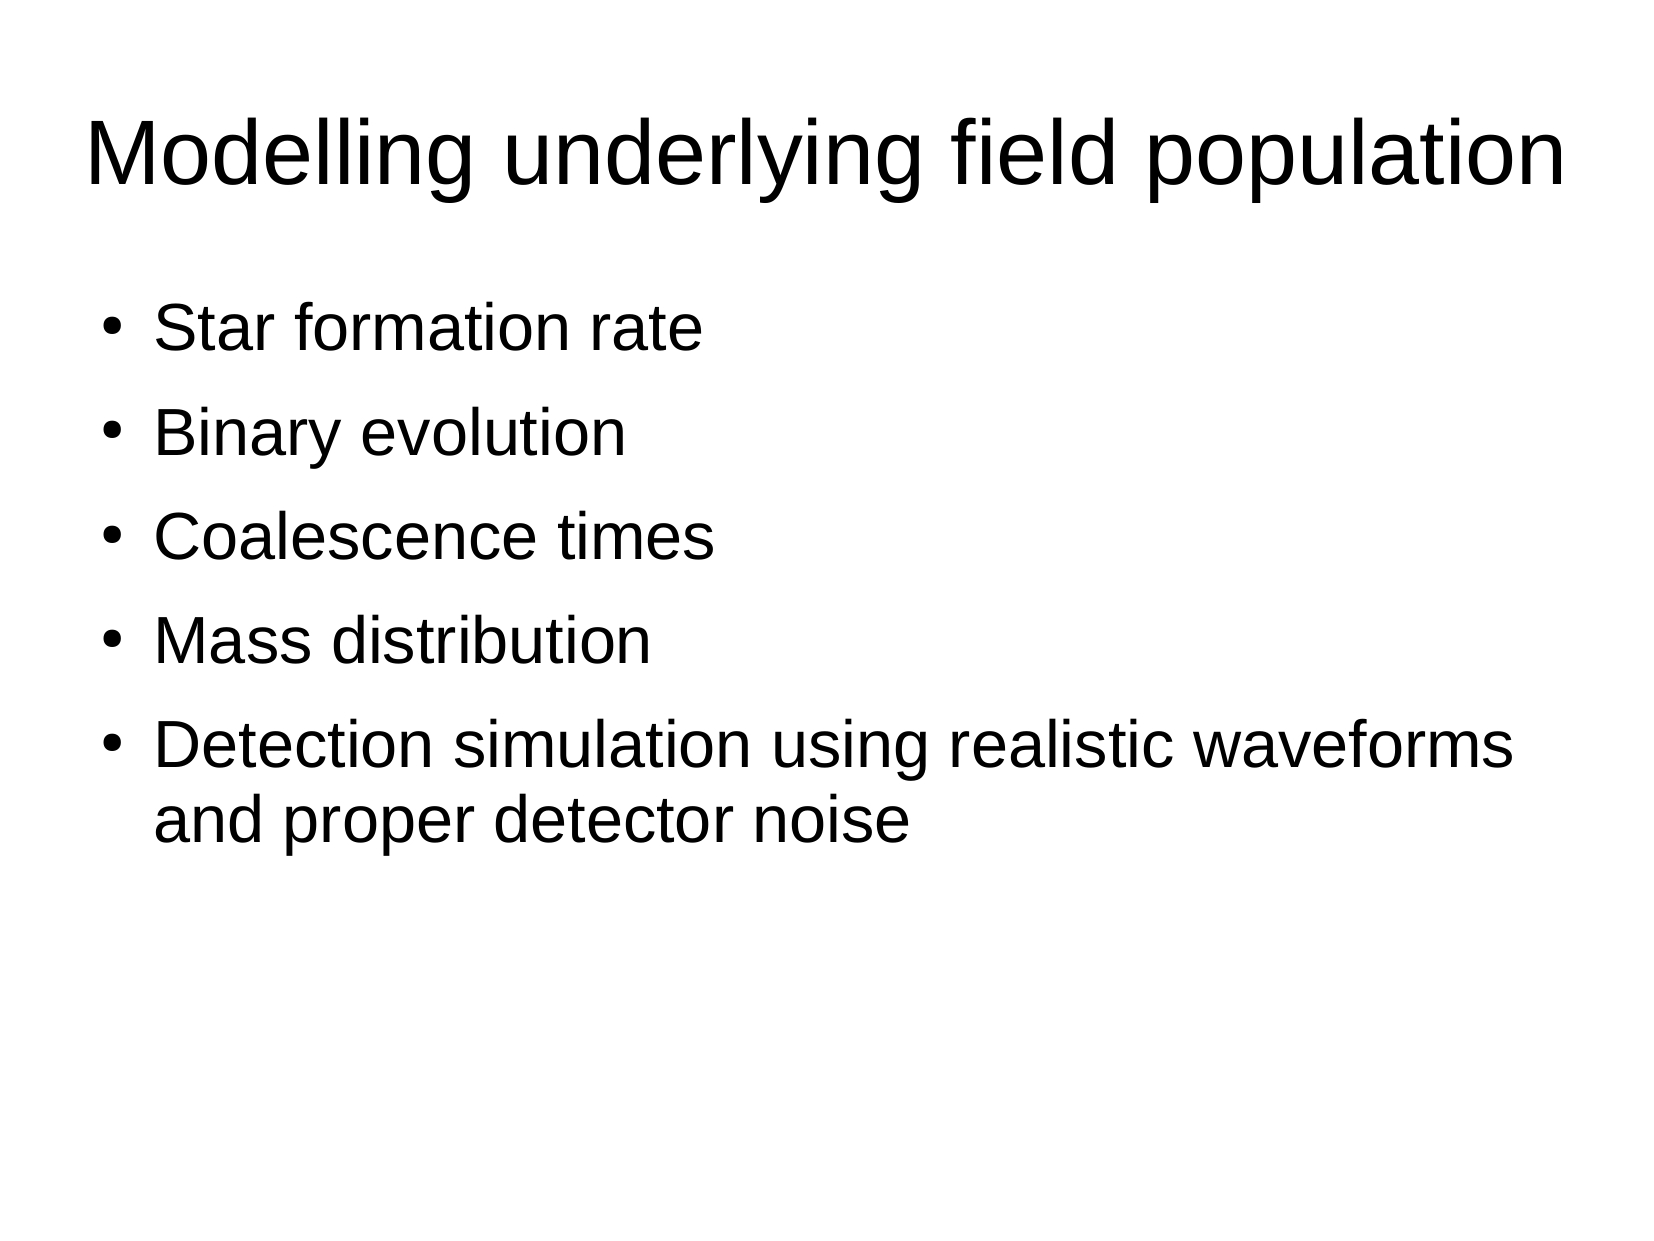

# Modelling underlying field population
Star formation rate
Binary evolution
Coalescence times
Mass distribution
Detection simulation using realistic waveforms and proper detector noise